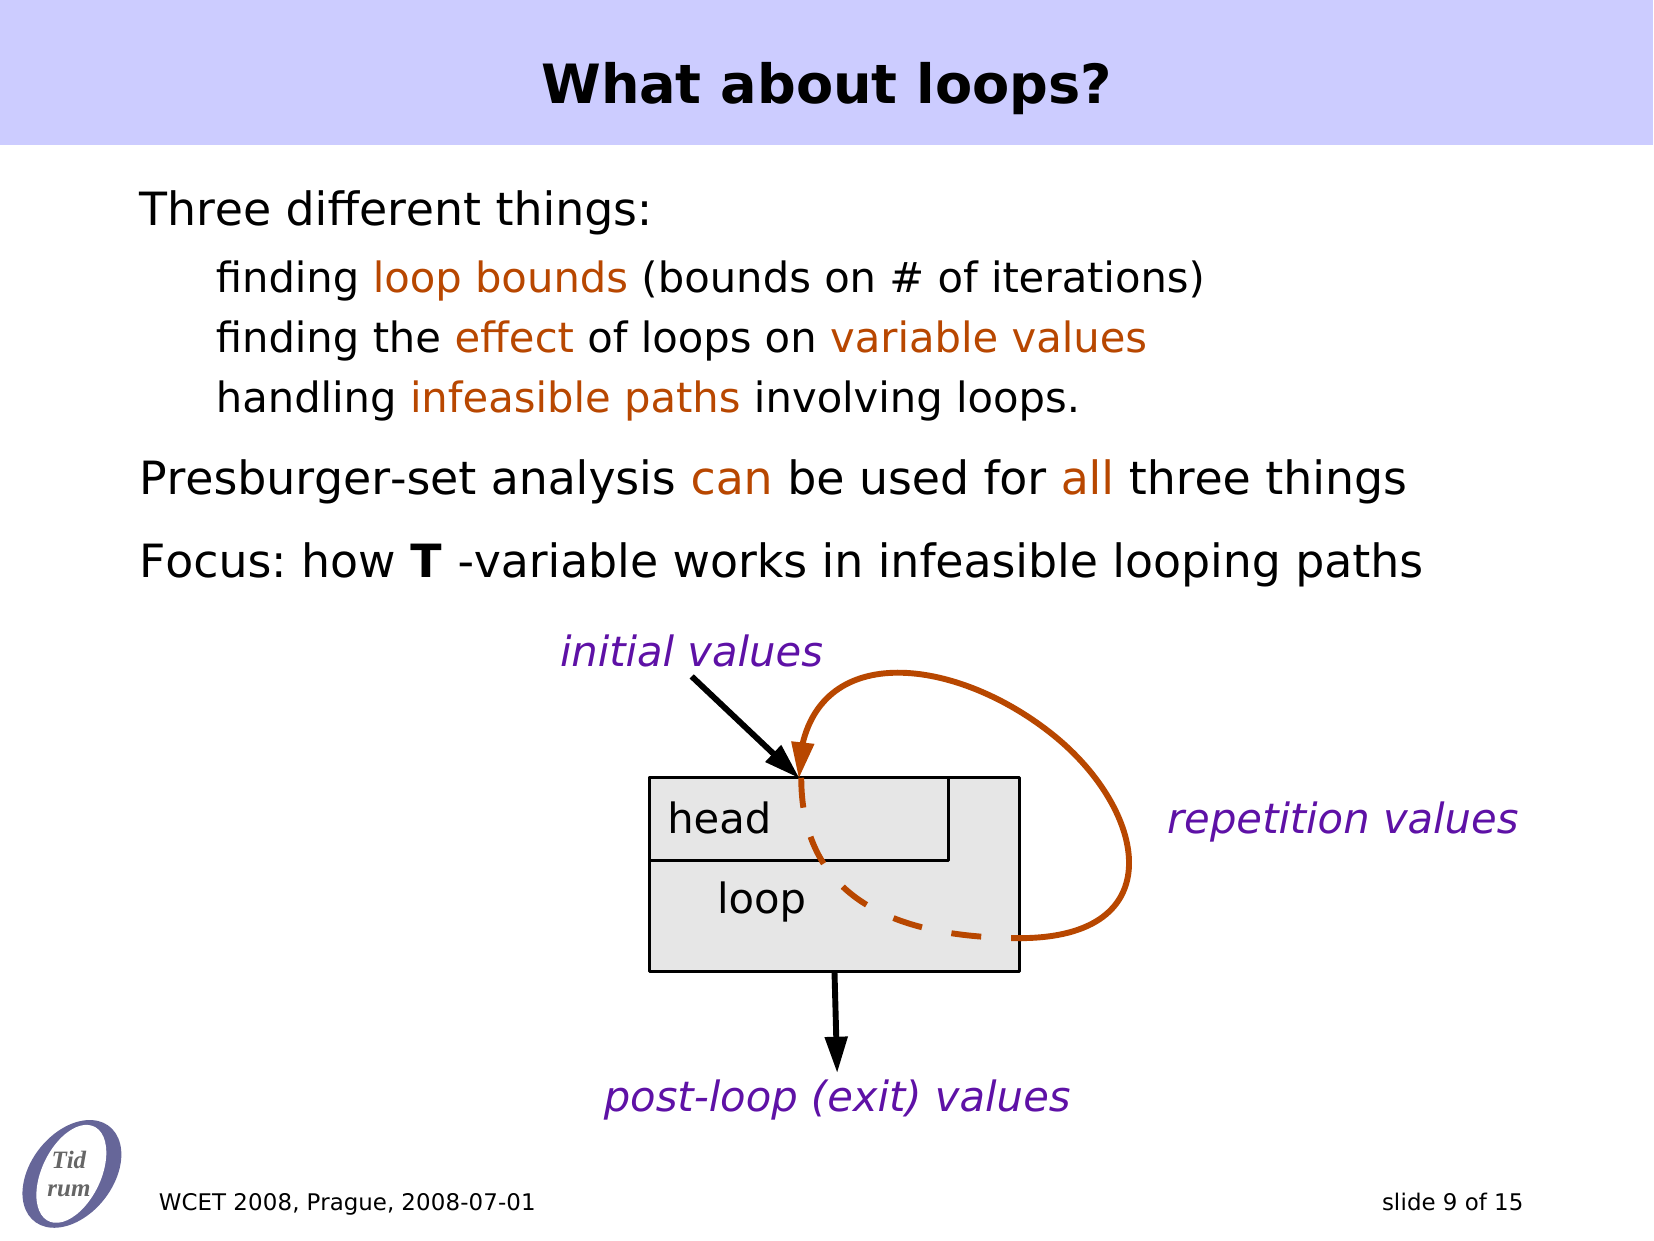

# What about loops?
Three different things:
finding loop bounds (bounds on # of iterations)
finding the effect of loops on variable values
handling infeasible paths involving loops.
Presburger-set analysis can be used for all three things
Focus: how T -variable works in infeasible looping paths
initial values
loop
head
repetition values
post-loop (exit) values